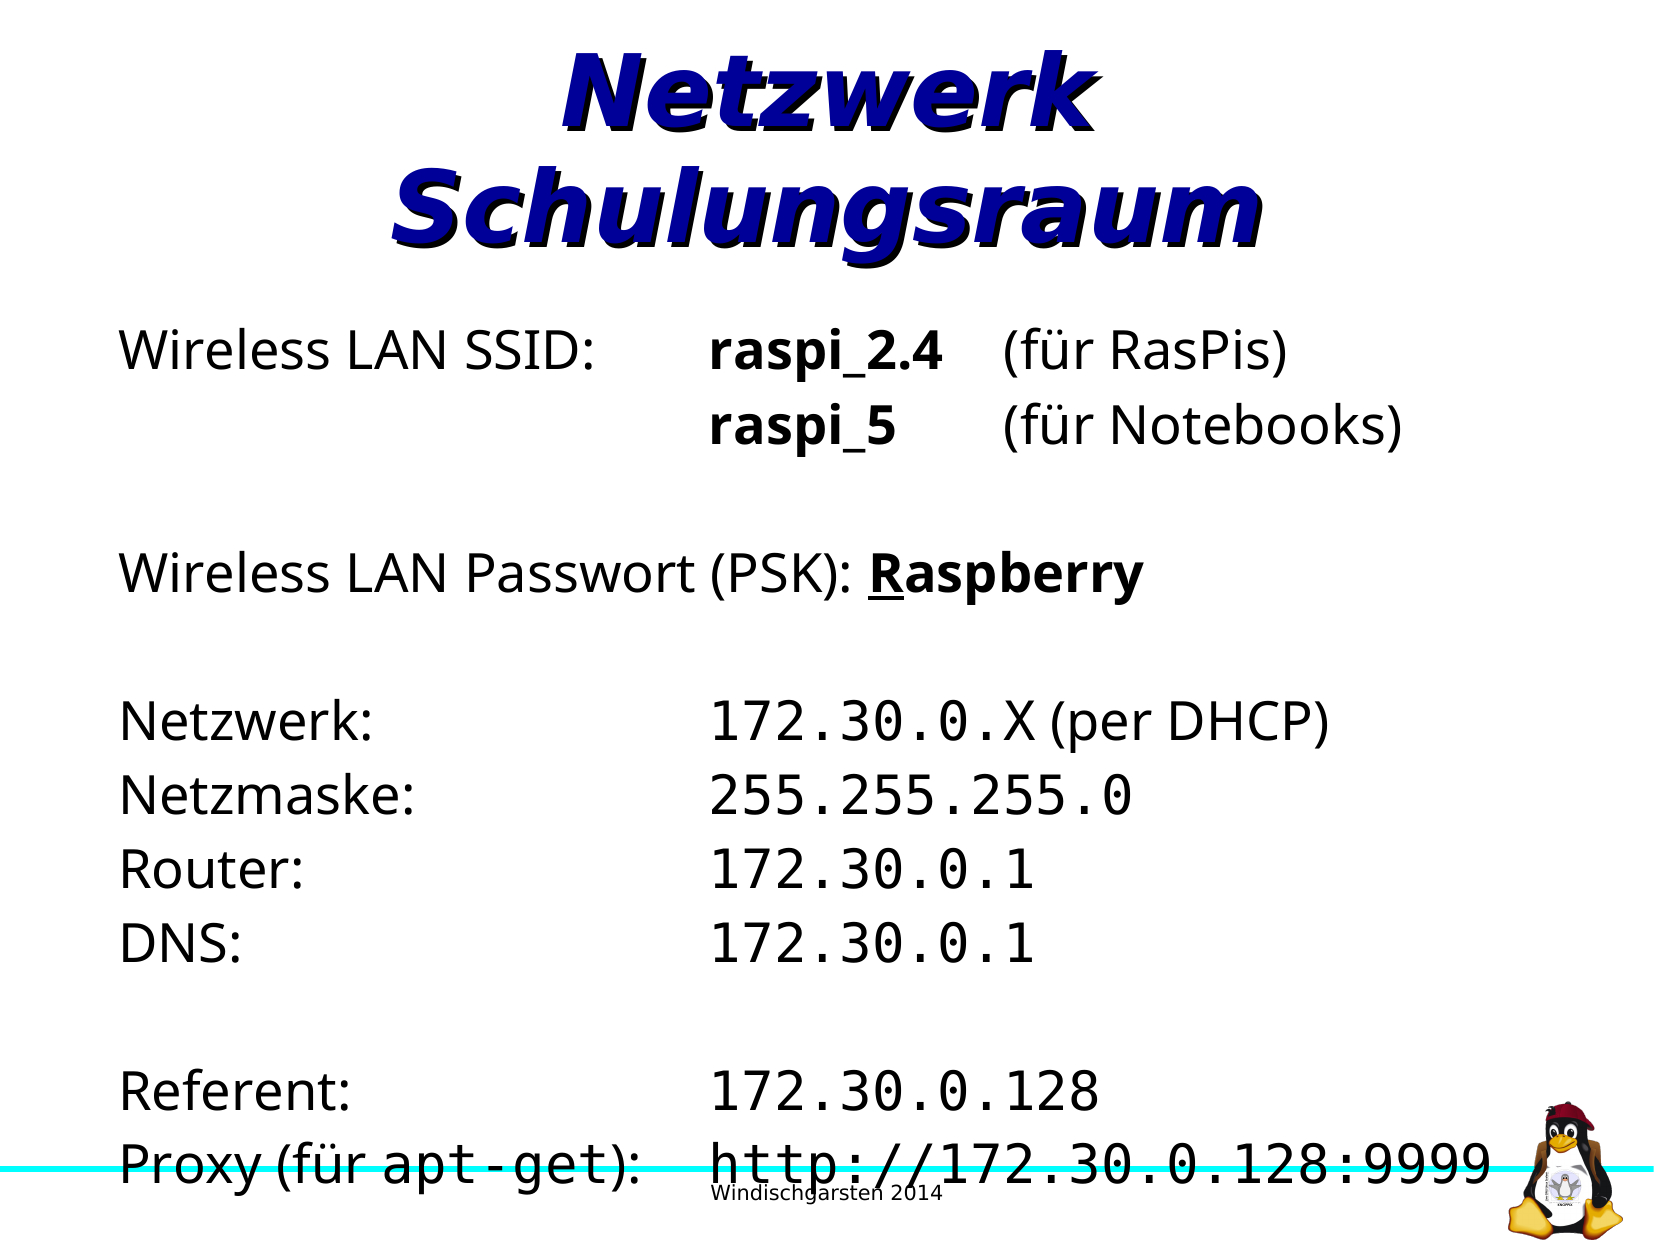

# Netzwerk Schulungsraum
Wireless LAN SSID:		raspi_2.4	(für RasPis)
								raspi_5		(für Notebooks)
Wireless LAN Passwort (PSK): Raspberry
Netzwerk:					172.30.0.X (per DHCP)
Netzmaske:				255.255.255.0
Router:						172.30.0.1
DNS:							172.30.0.1
Referent:					172.30.0.128
Proxy (für apt-get):	http://172.30.0.128:9999